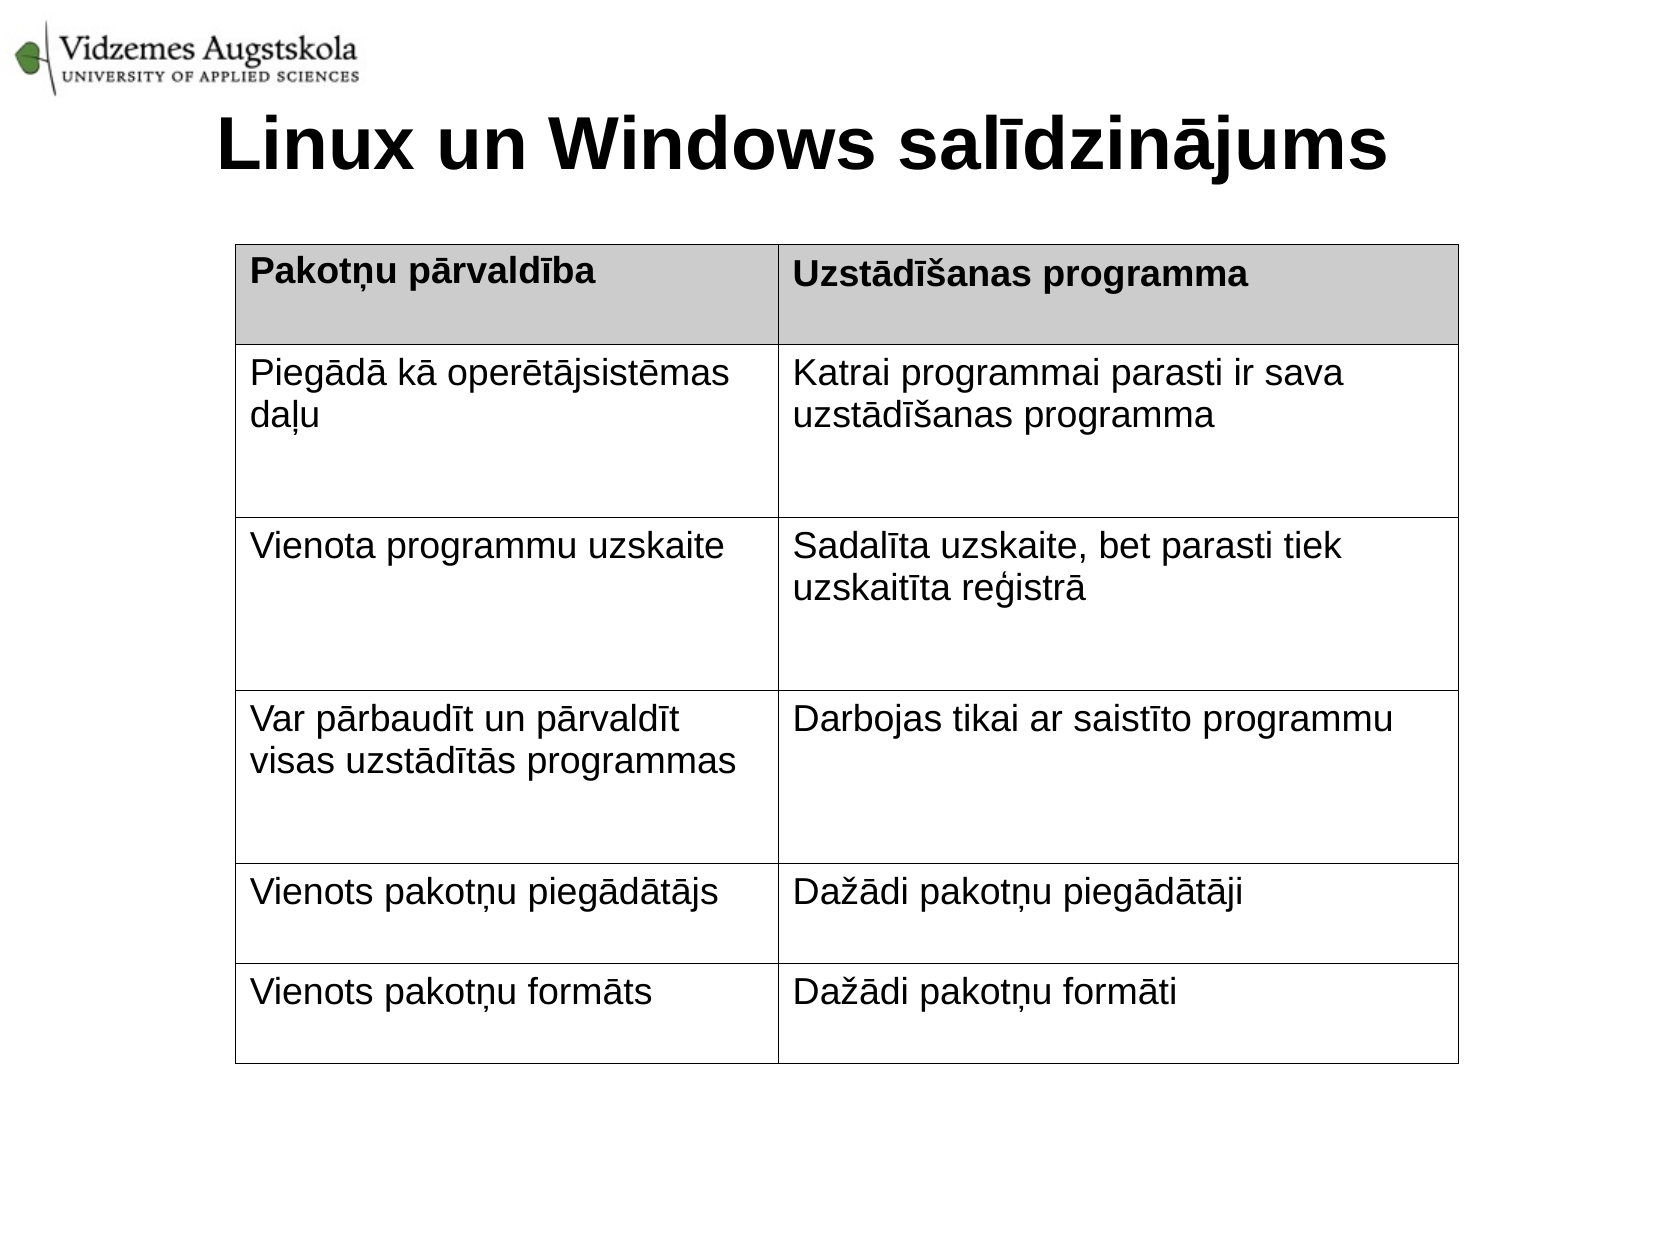

# Linux un Windows salīdzinājums
| Pakotņu pārvaldība | Uzstādīšanas programma |
| --- | --- |
| Piegādā kā operētājsistēmas daļu | Katrai programmai parasti ir sava uzstādīšanas programma |
| Vienota programmu uzskaite | Sadalīta uzskaite, bet parasti tiek uzskaitīta reģistrā |
| Var pārbaudīt un pārvaldīt visas uzstādītās programmas | Darbojas tikai ar saistīto programmu |
| Vienots pakotņu piegādātājs | Dažādi pakotņu piegādātāji |
| Vienots pakotņu formāts | Dažādi pakotņu formāti |